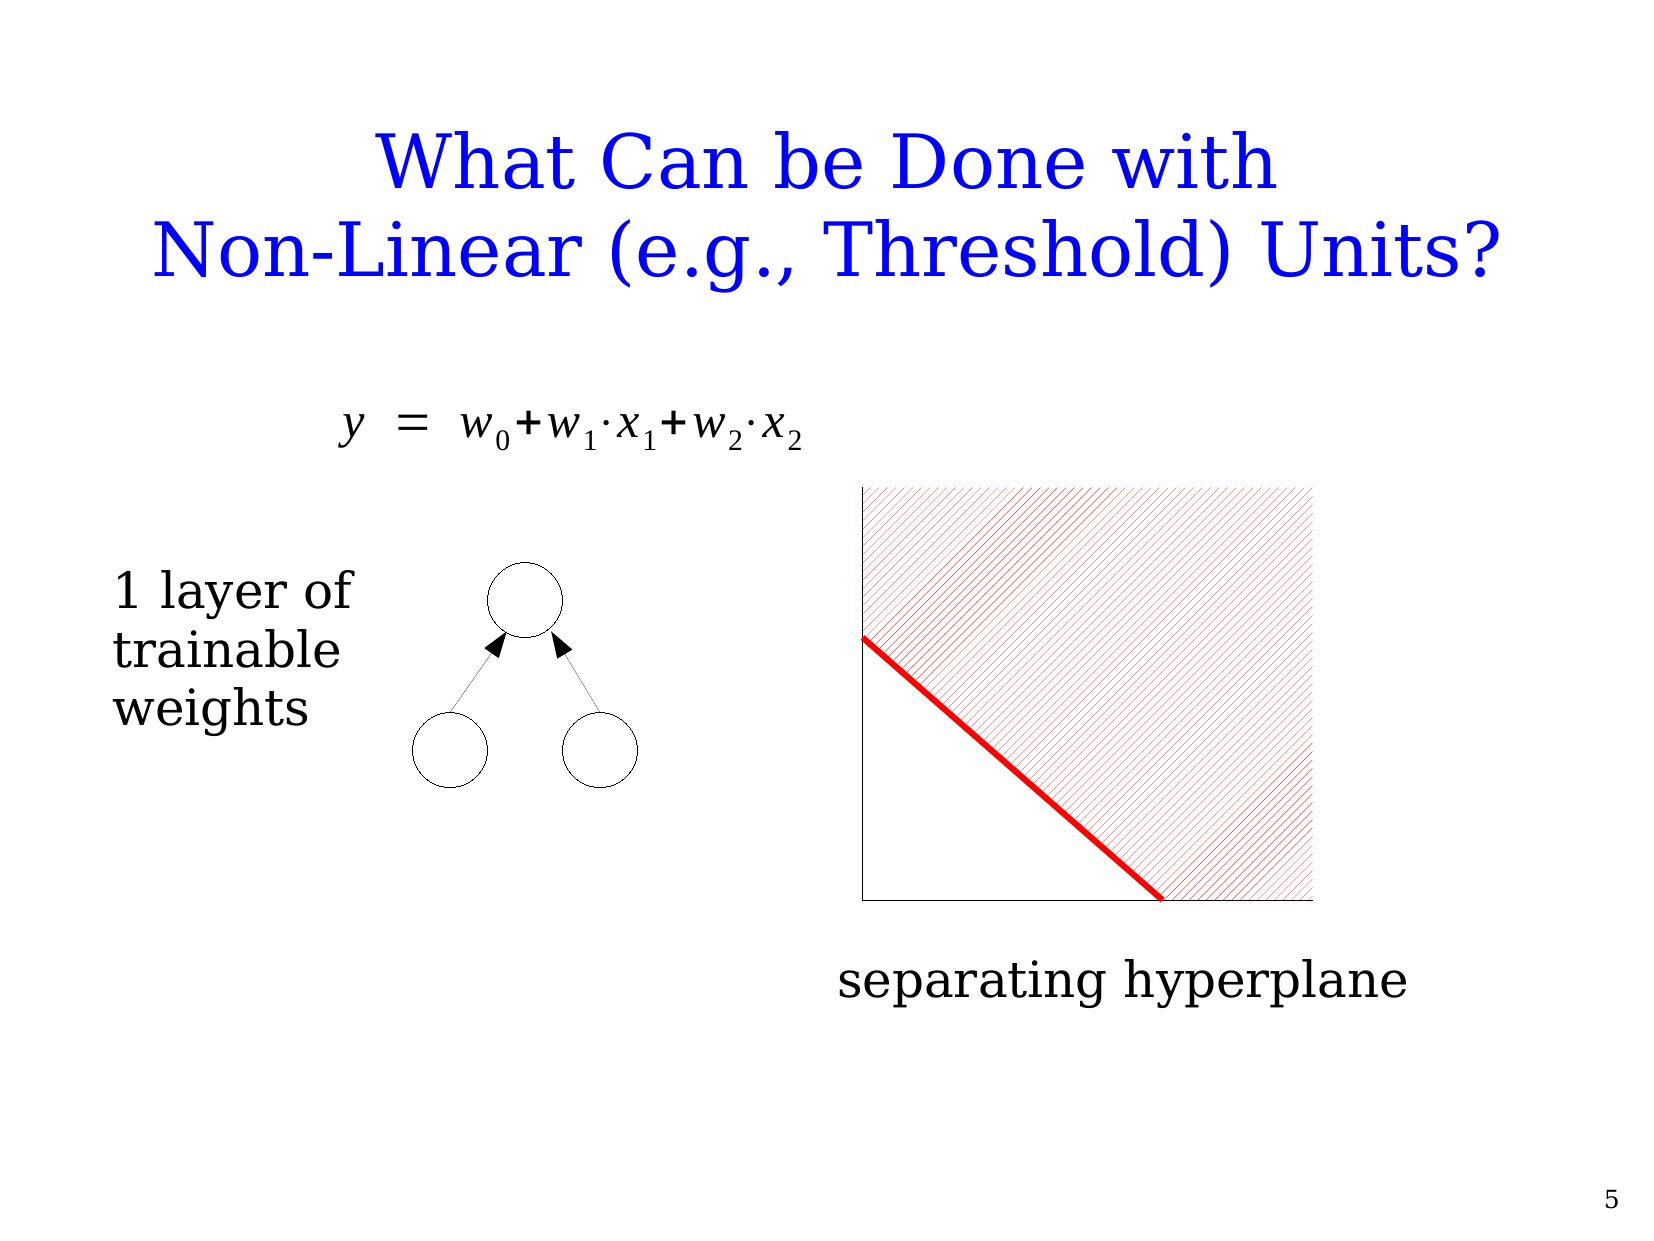

# What Can be Done with Non-Linear (e.g., Threshold) Units?
1 layer of
trainable weights
separating hyperplane